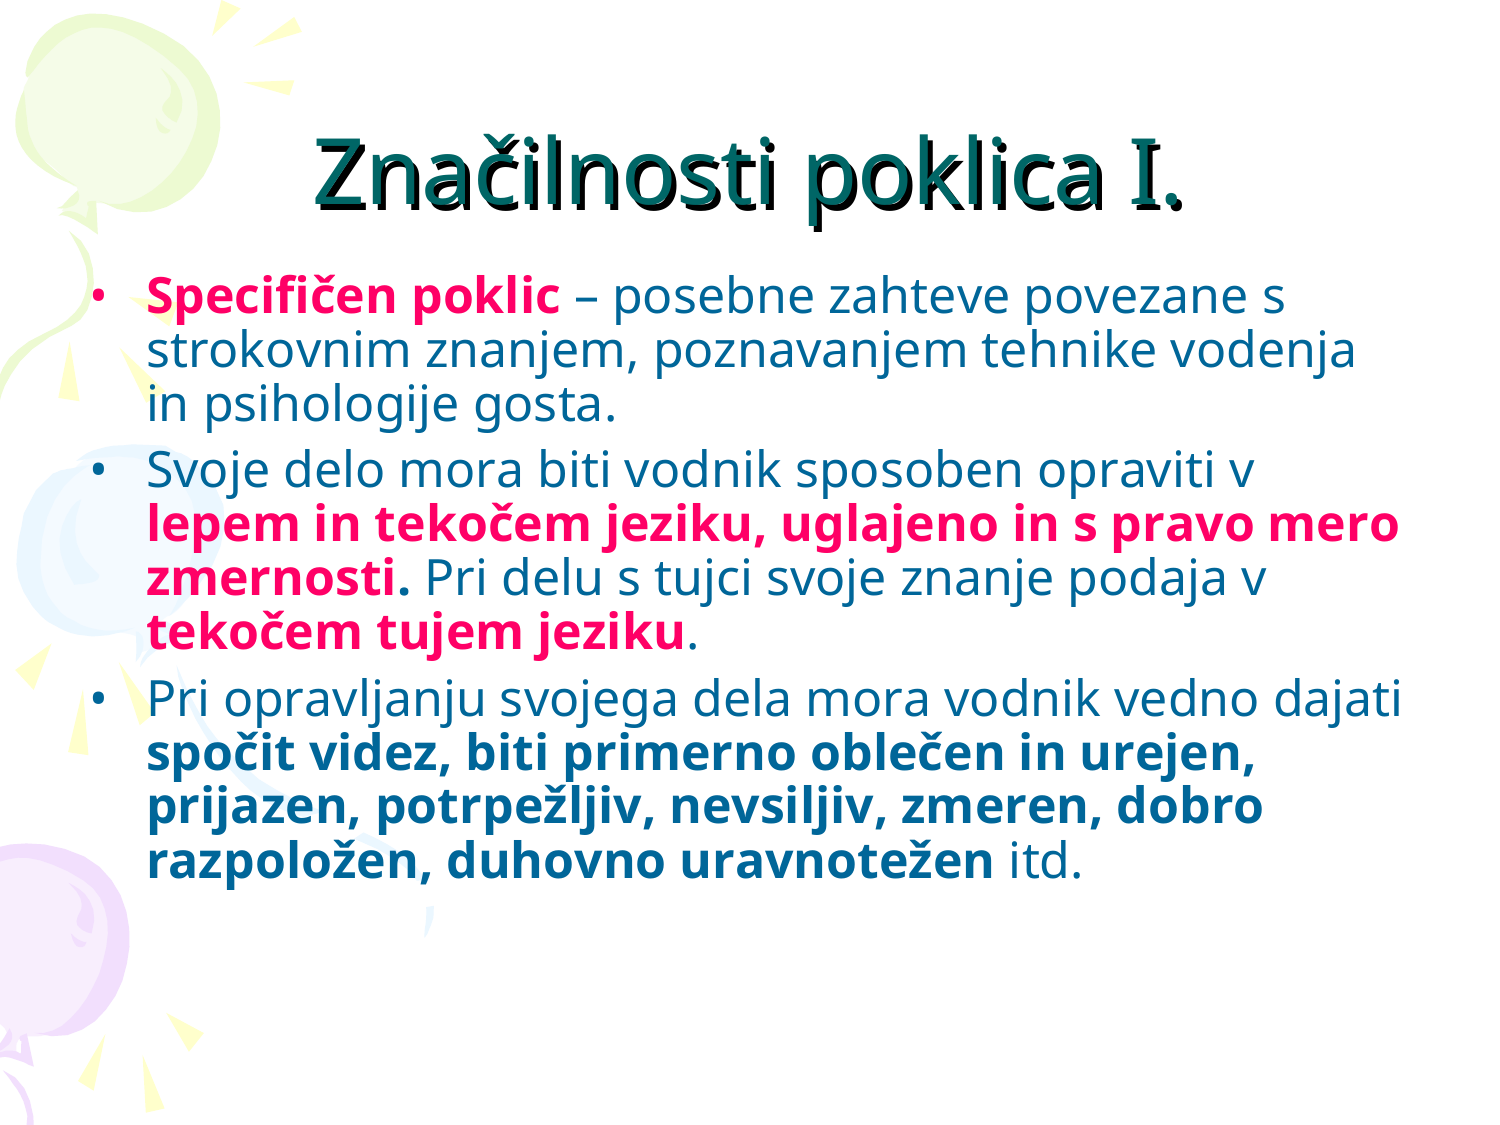

# Značilnosti poklica I.
Specifičen poklic – posebne zahteve povezane s strokovnim znanjem, poznavanjem tehnike vodenja in psihologije gosta.
Svoje delo mora biti vodnik sposoben opraviti v lepem in tekočem jeziku, uglajeno in s pravo mero zmernosti. Pri delu s tujci svoje znanje podaja v tekočem tujem jeziku.
Pri opravljanju svojega dela mora vodnik vedno dajati spočit videz, biti primerno oblečen in urejen, prijazen, potrpežljiv, nevsiljiv, zmeren, dobro razpoložen, duhovno uravnotežen itd.